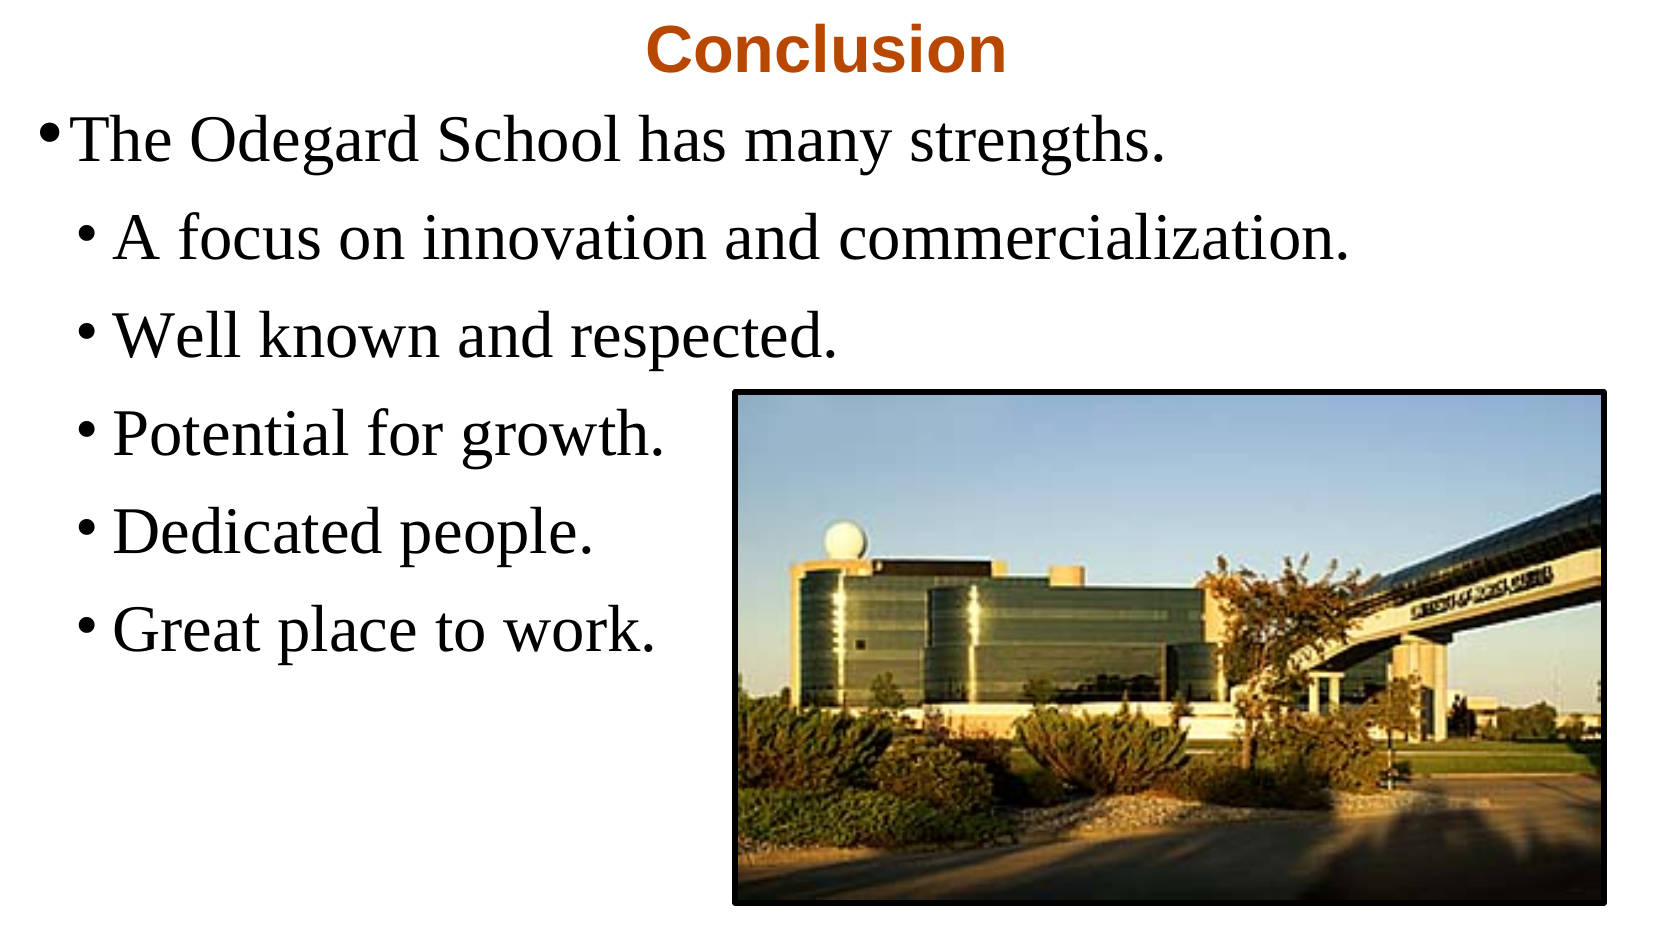

Conclusion
The Odegard School has many strengths.
A focus on innovation and commercialization.
Well known and respected.
Potential for growth.
Dedicated people.
Great place to work.